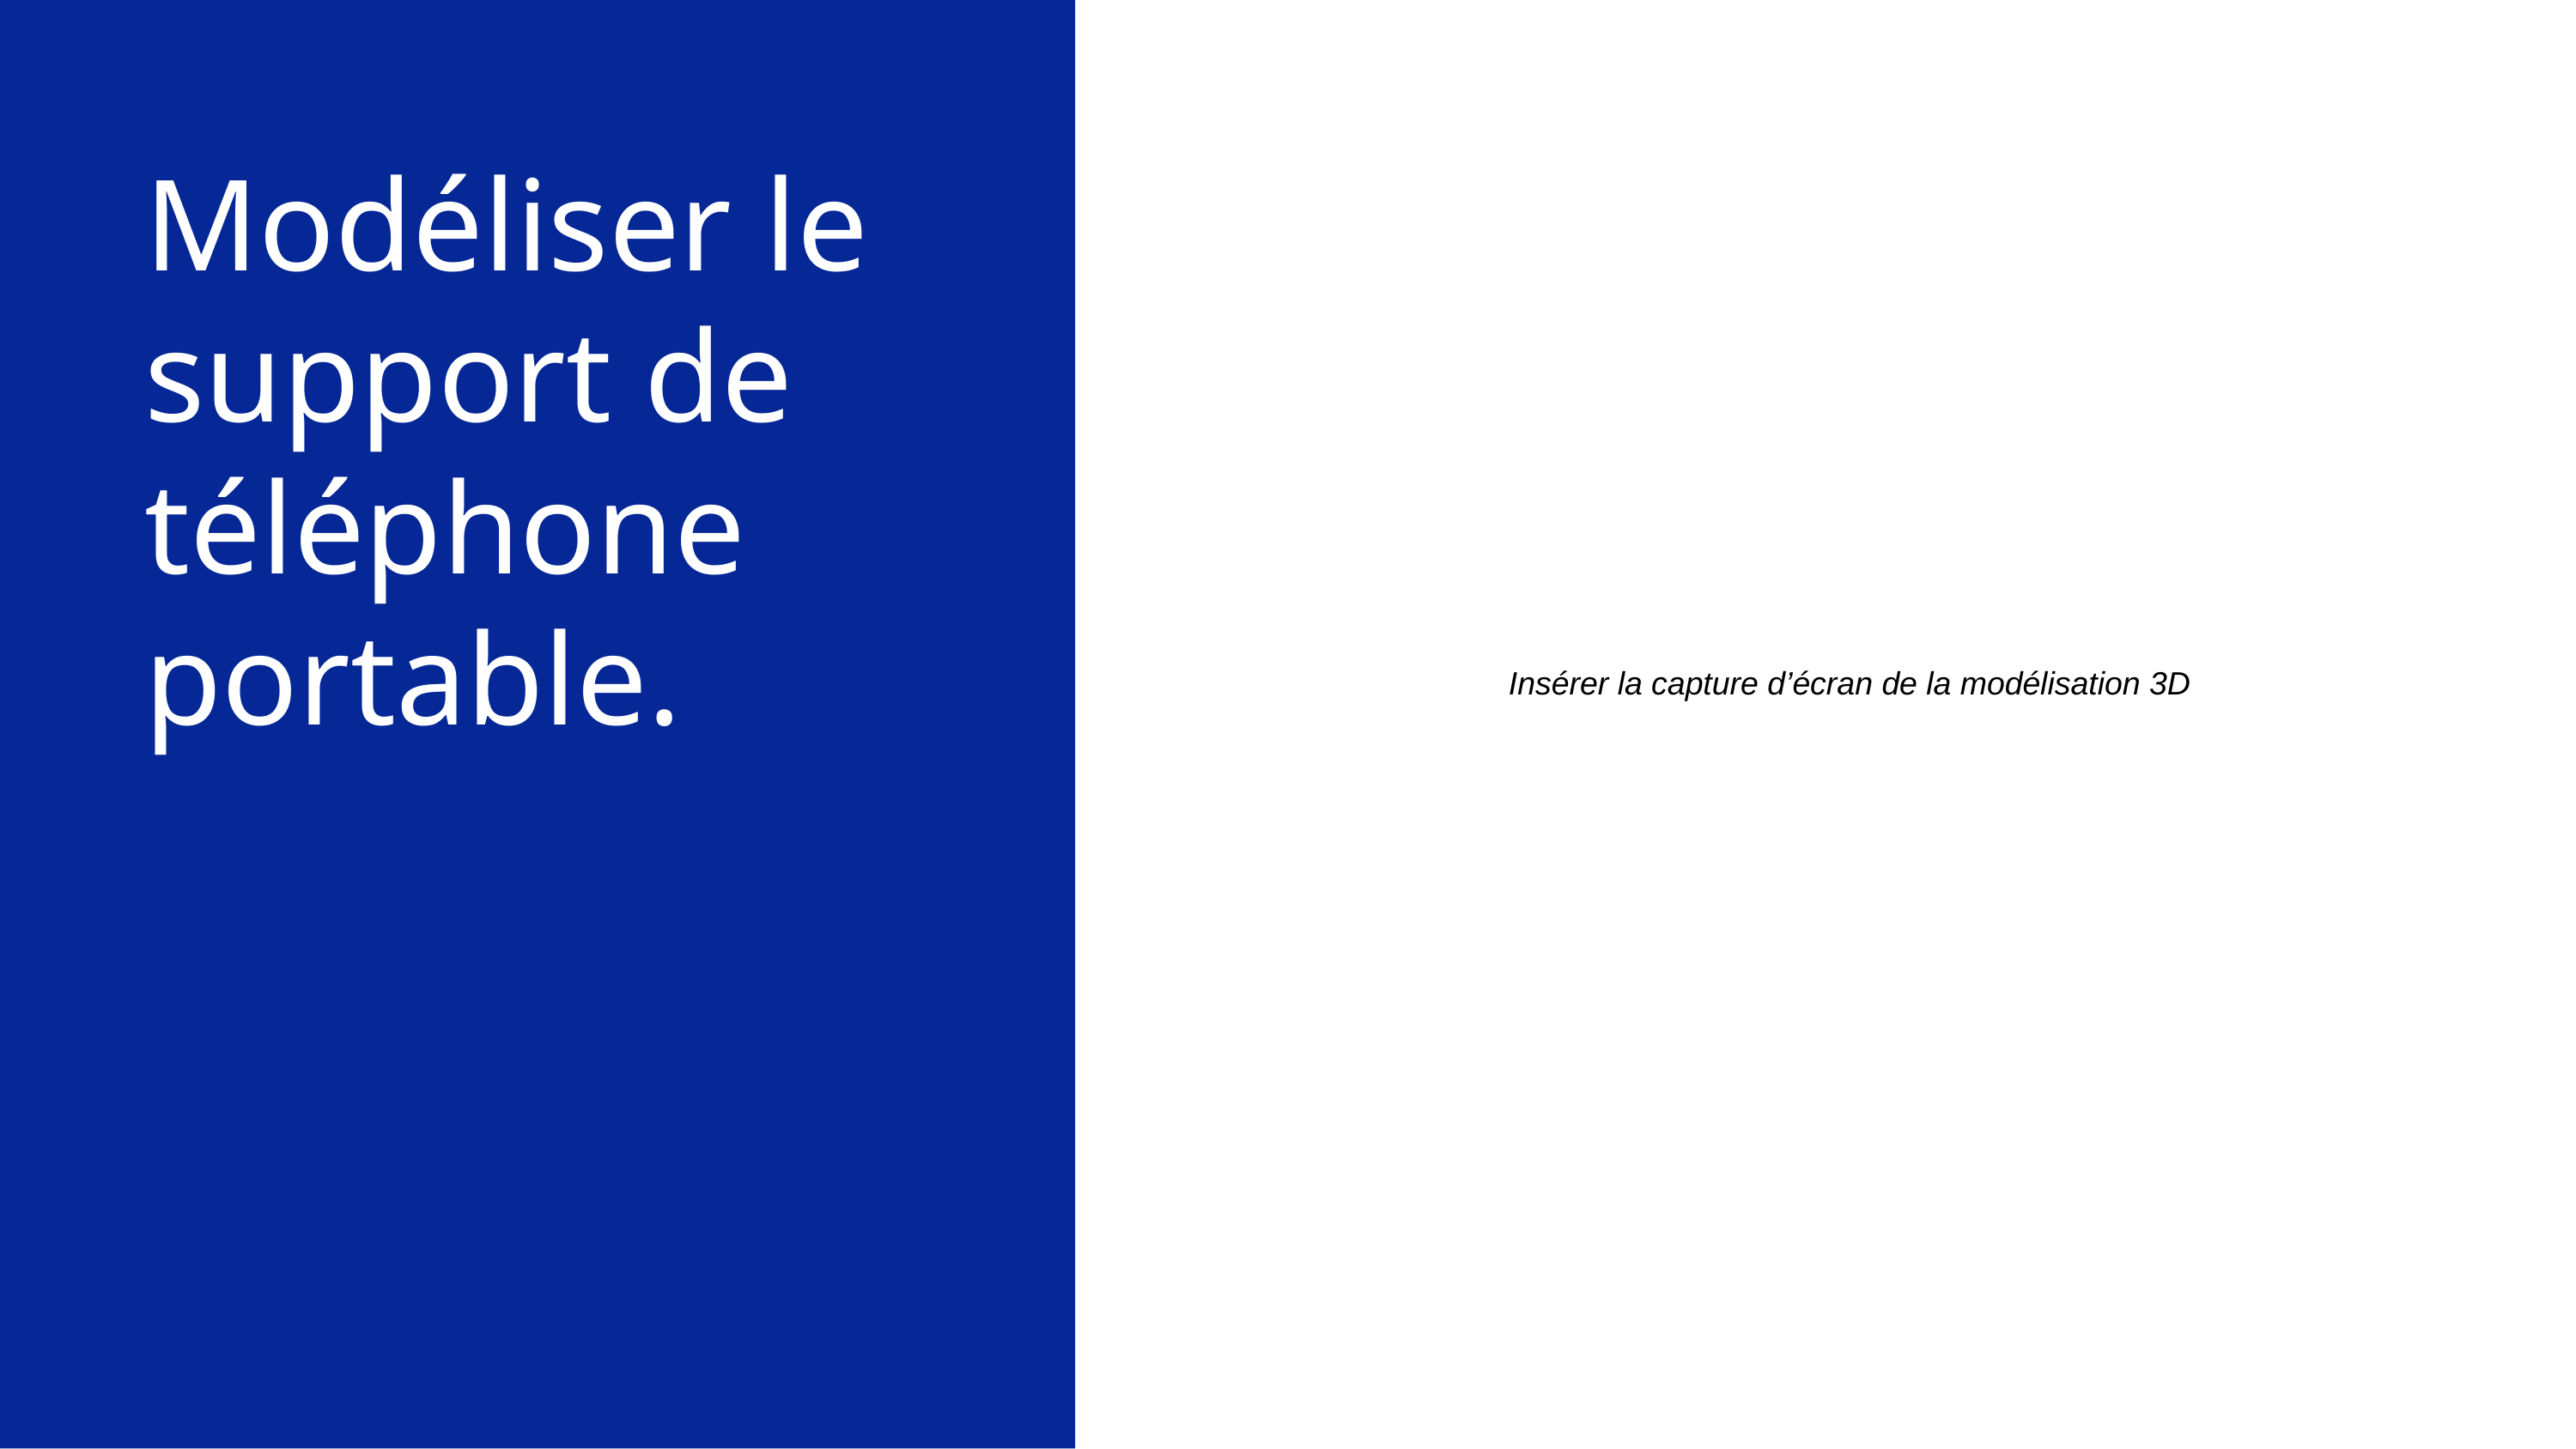

Modéliser le support de téléphone portable.
Insérer la capture d’écran de la modélisation 3D